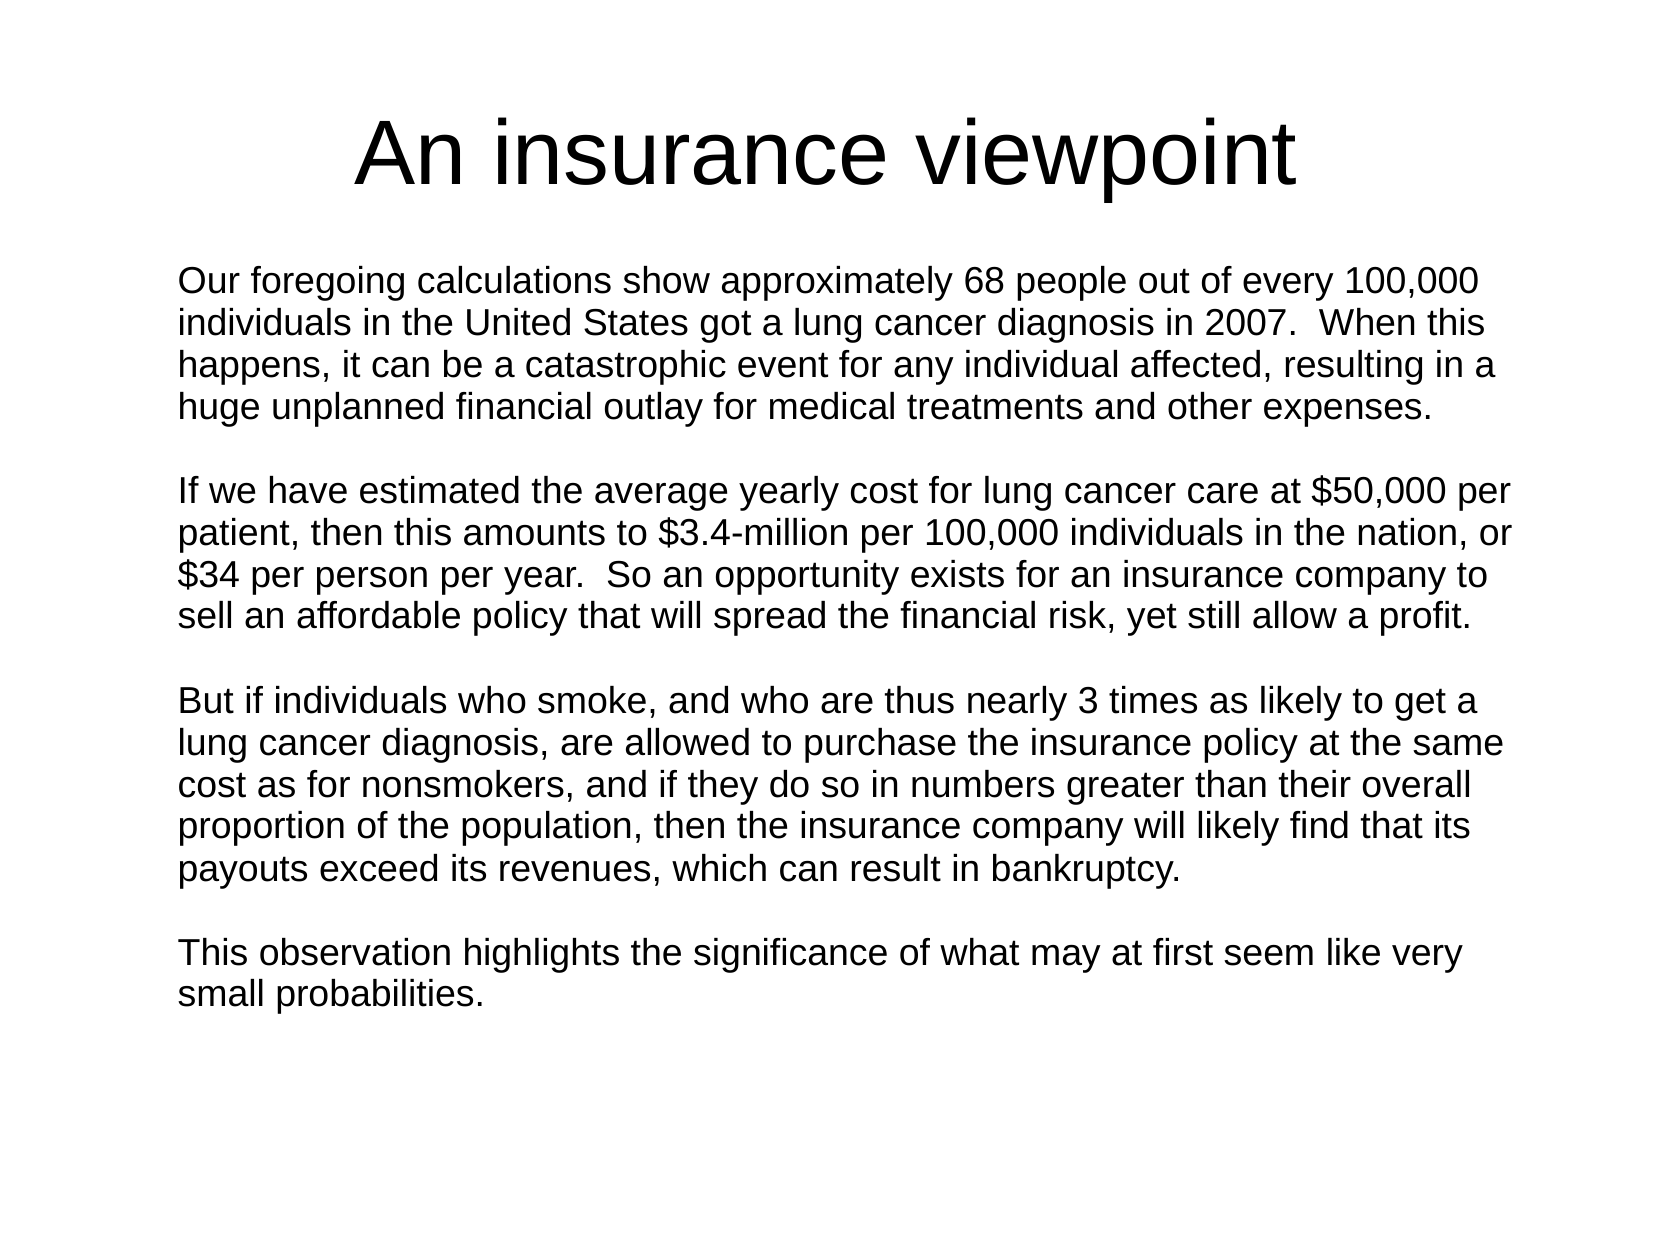

# An insurance viewpoint
Our foregoing calculations show approximately 68 people out of every 100,000
individuals in the United States got a lung cancer diagnosis in 2007. When this
happens, it can be a catastrophic event for any individual affected, resulting in a
huge unplanned financial outlay for medical treatments and other expenses.
If we have estimated the average yearly cost for lung cancer care at $50,000 per
patient, then this amounts to $3.4-million per 100,000 individuals in the nation, or
$34 per person per year. So an opportunity exists for an insurance company to
sell an affordable policy that will spread the financial risk, yet still allow a profit.
But if individuals who smoke, and who are thus nearly 3 times as likely to get a
lung cancer diagnosis, are allowed to purchase the insurance policy at the same
cost as for nonsmokers, and if they do so in numbers greater than their overall
proportion of the population, then the insurance company will likely find that its
payouts exceed its revenues, which can result in bankruptcy.
This observation highlights the significance of what may at first seem like very
small probabilities.